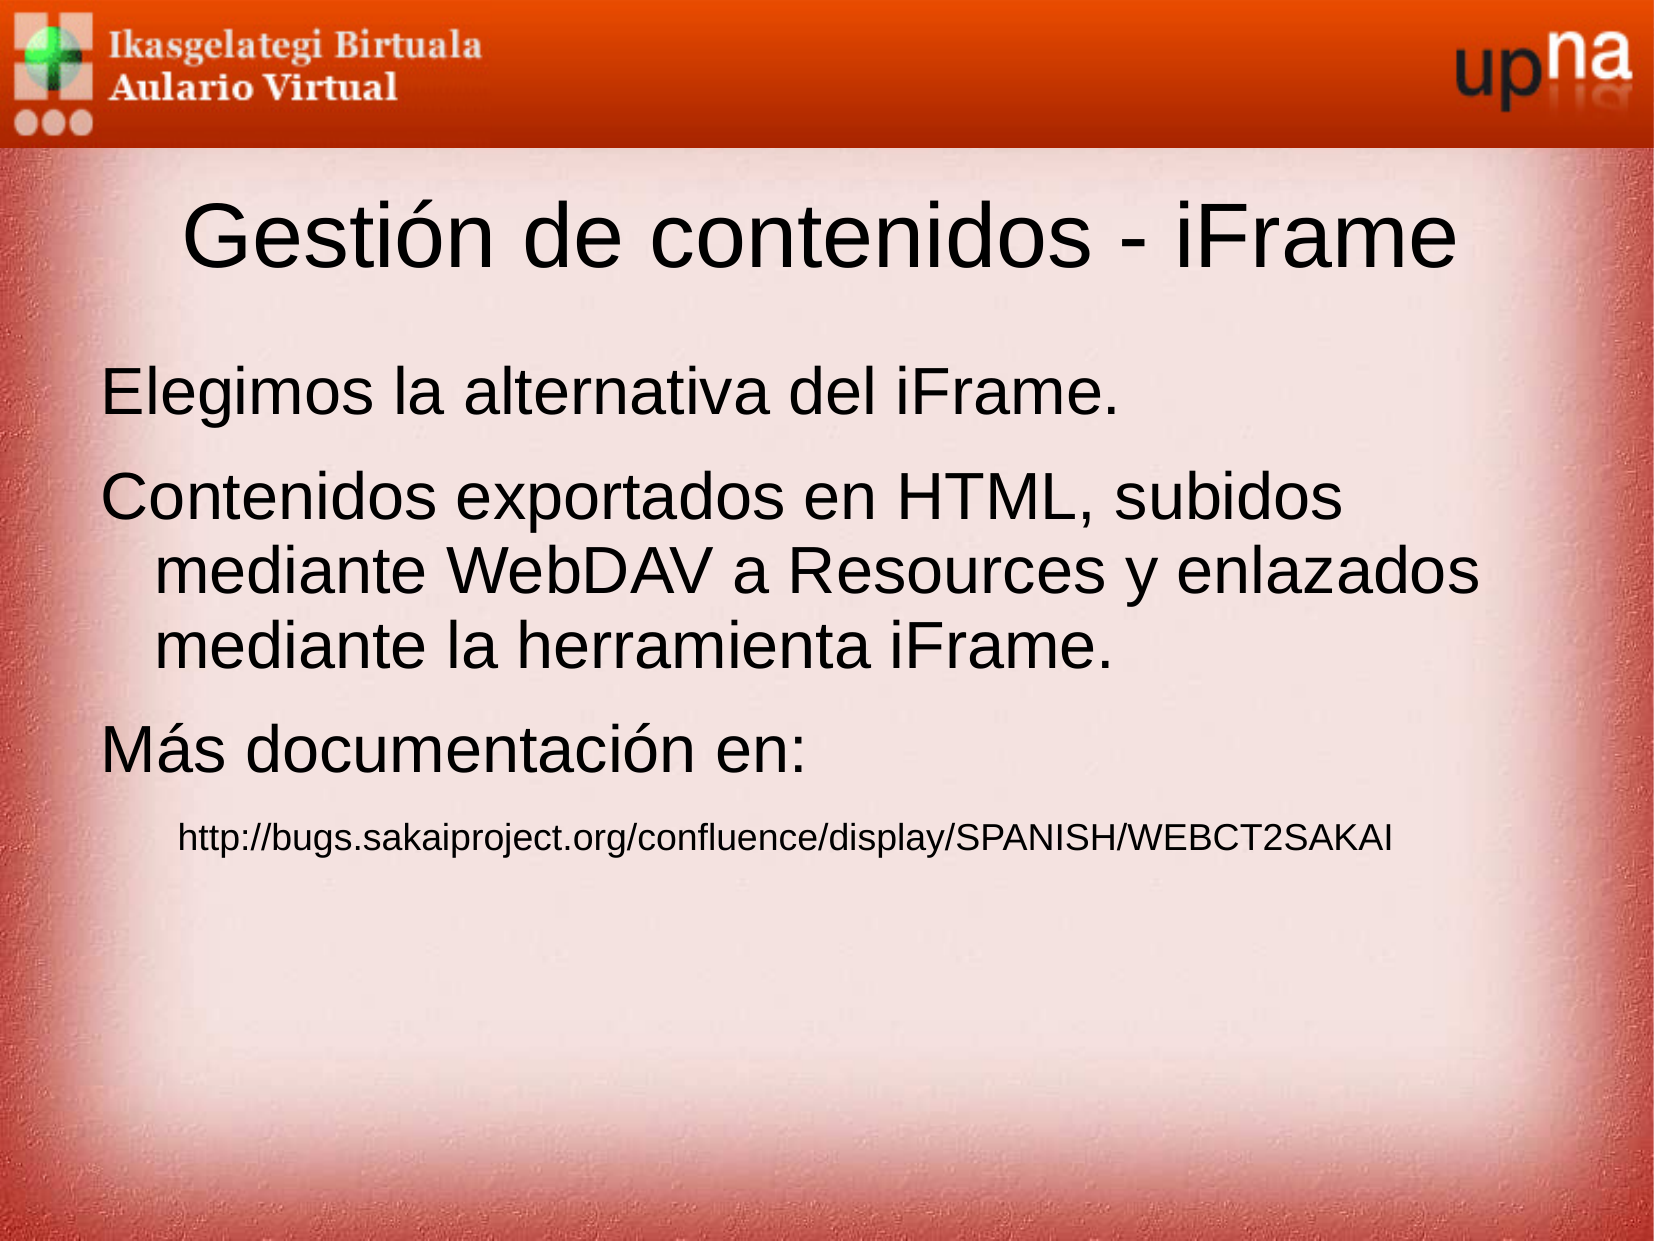

# Gestión de contenidos - iFrame
Elegimos la alternativa del iFrame.
Contenidos exportados en HTML, subidos mediante WebDAV a Resources y enlazados mediante la herramienta iFrame.
Más documentación en:
http://bugs.sakaiproject.org/confluence/display/SPANISH/WEBCT2SAKAI